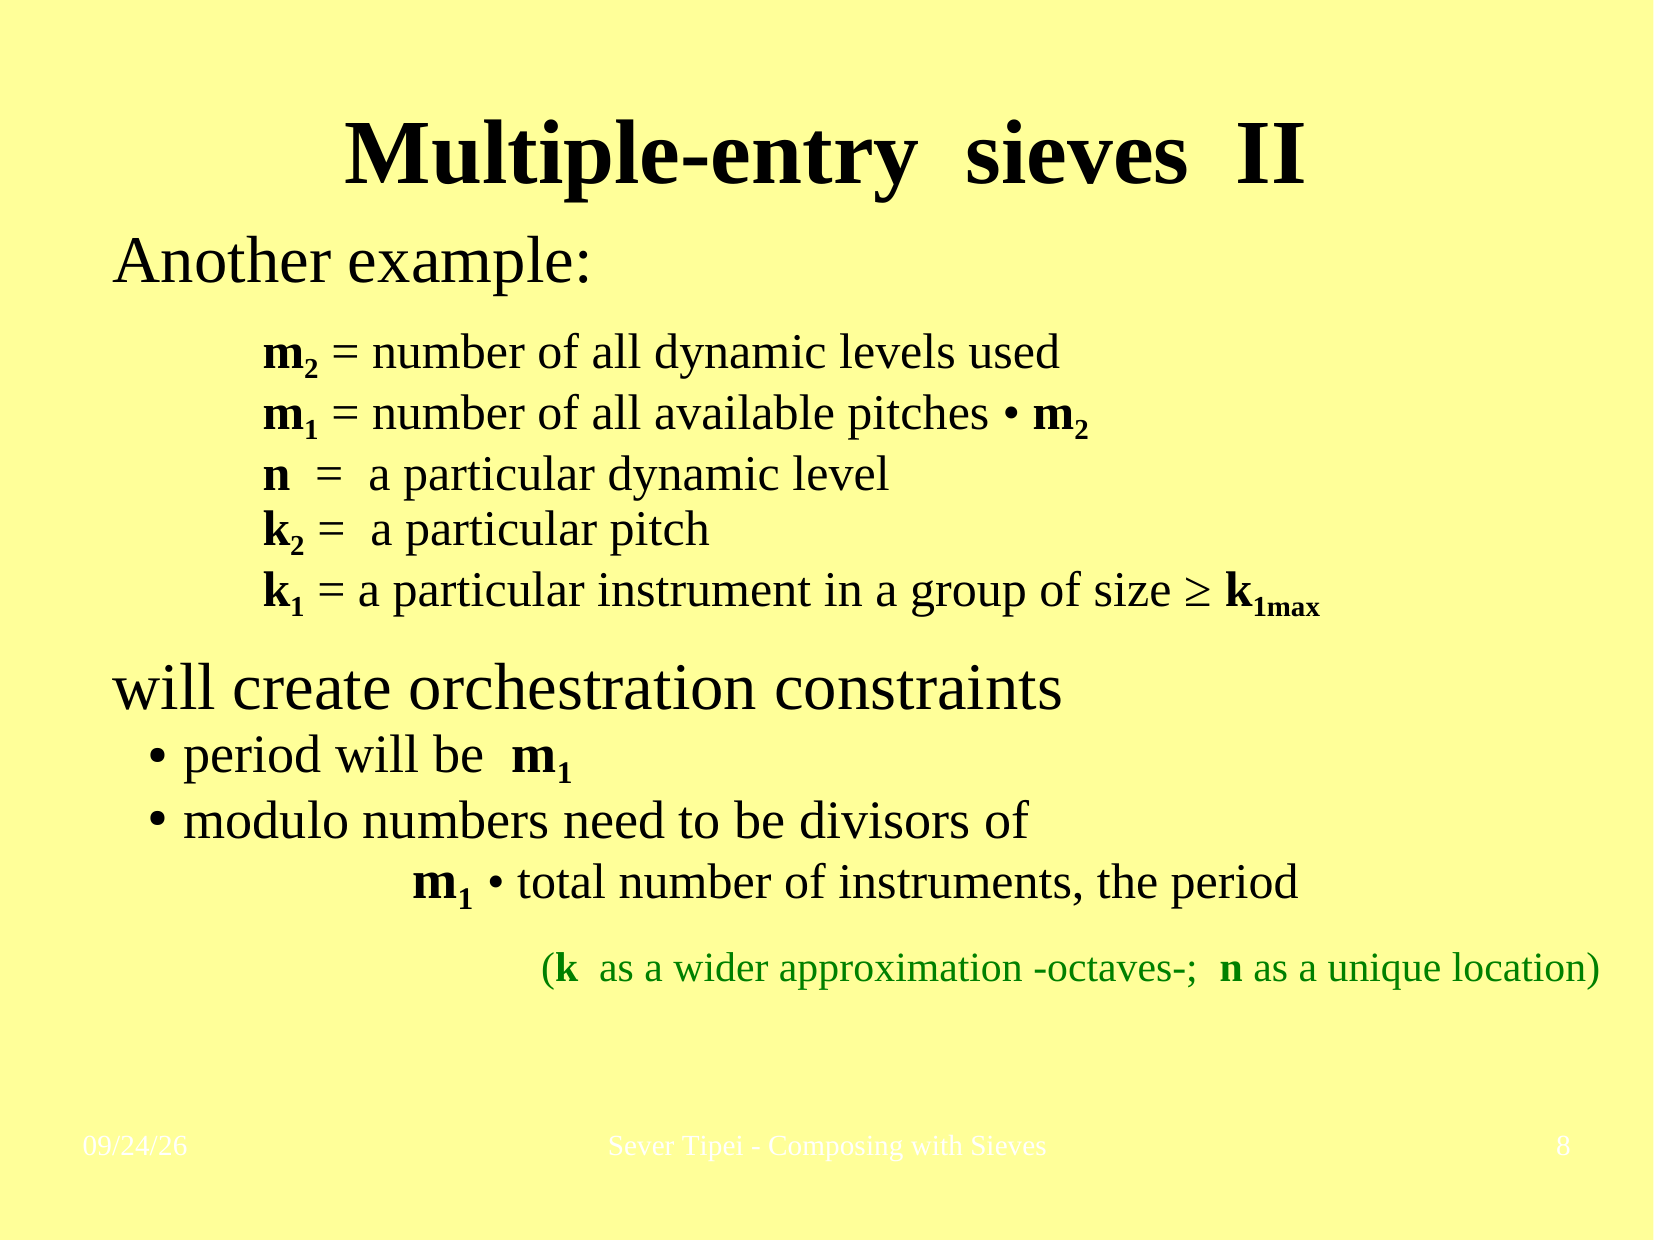

# Multiple-entry sieves II
Another example:
		m2 = number of all dynamic levels used
		m1 = number of all available pitches • m2
		n = a particular dynamic level
		k2 = a particular pitch
		k1 = a particular instrument in a group of size ≥ k1max
will create orchestration constraints
period will be m1
modulo numbers need to be divisors of
				m1 • total number of instruments, the period
(k as a wider approximation -octaves-; n as a unique location)
Sever Tipei - Composing with Sieves
8